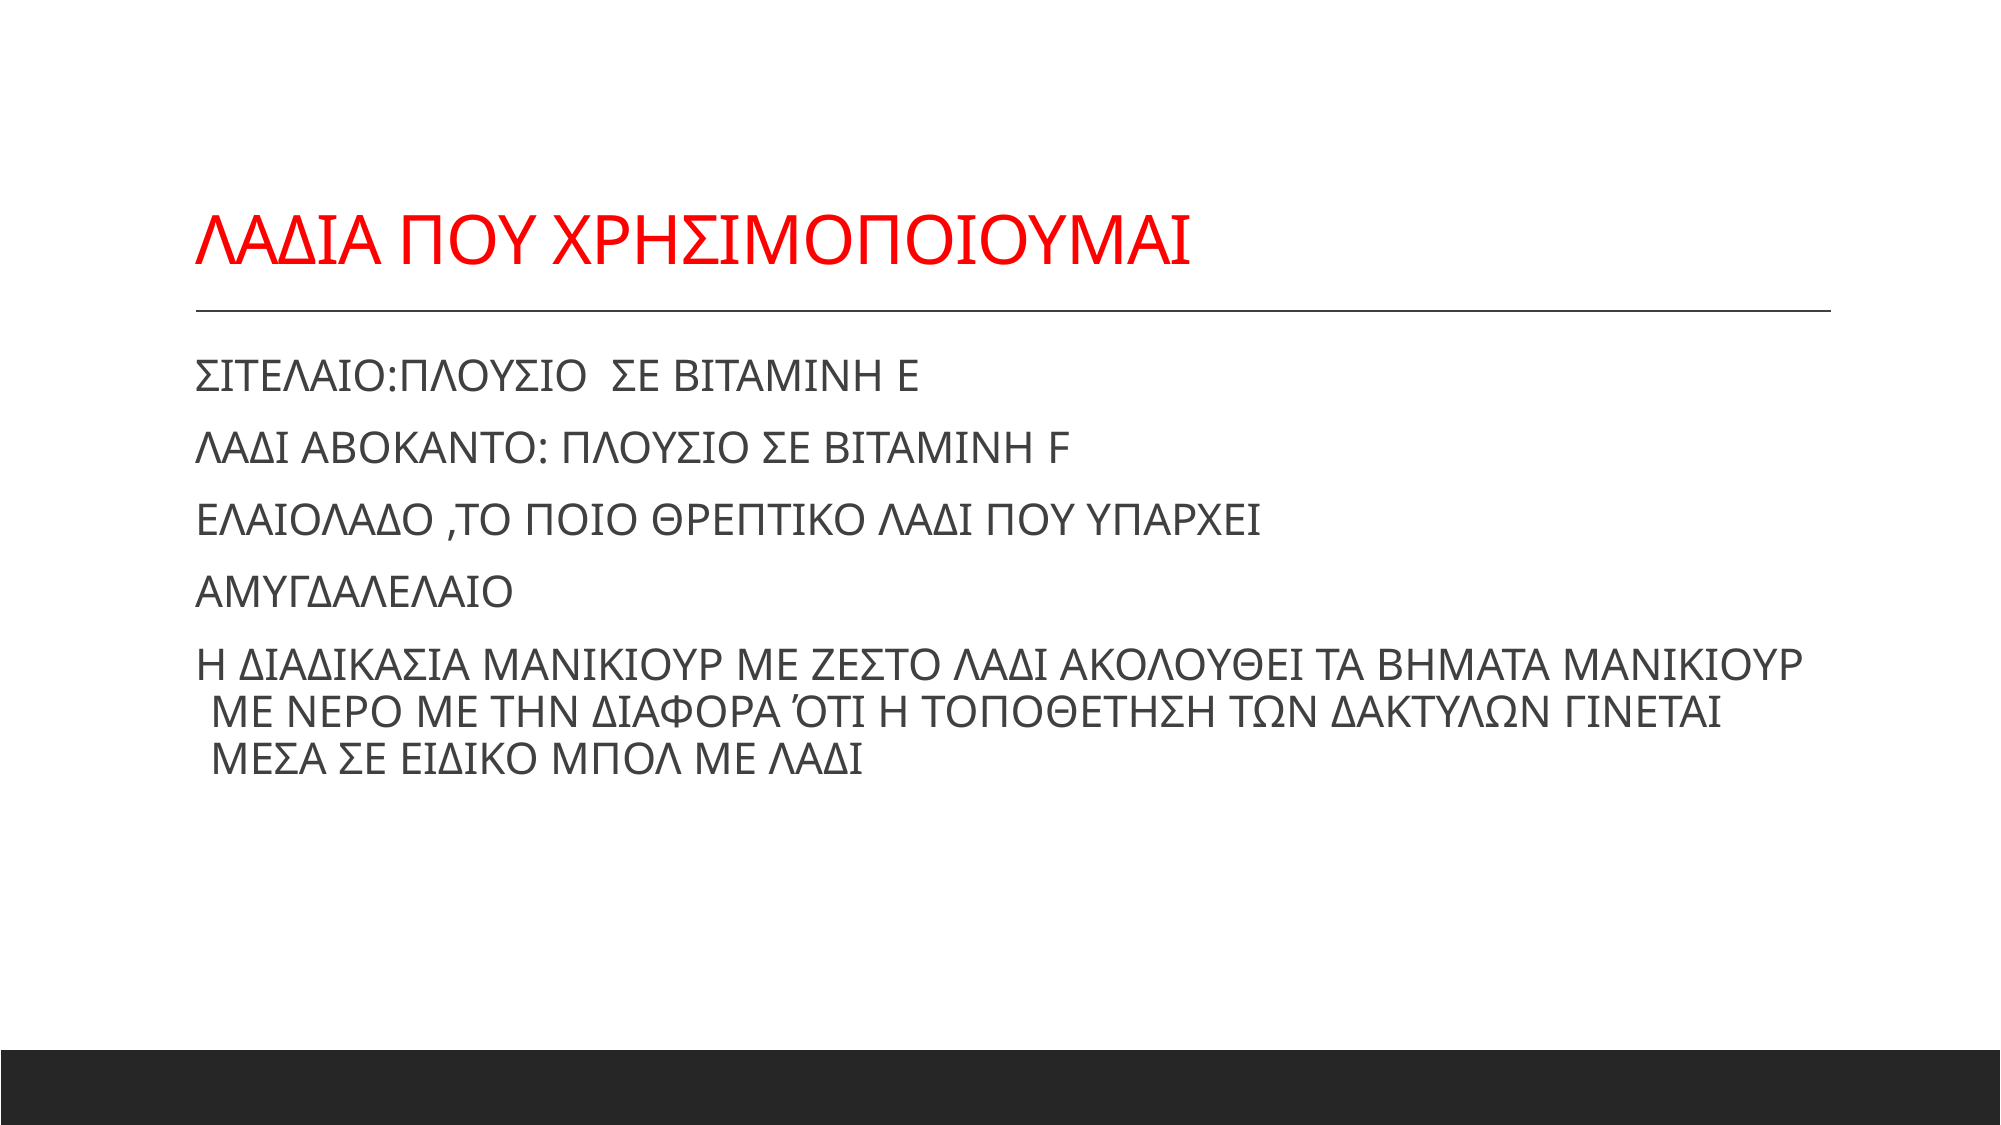

# ΛΑΔΙΑ ΠΟΥ ΧΡΗΣΙΜΟΠΟΙΟΥΜΑΙ
ΣΙΤΕΛΑΙΟ:ΠΛΟΥΣΙΟ ΣΕ ΒΙΤΑΜΙΝΗ Ε
ΛΑΔΙ ΑΒΟΚΑΝΤΟ: ΠΛΟΥΣΙΟ ΣΕ ΒΙΤΑΜΙΝΗ F
ΕΛΑΙΟΛΑΔΟ ,ΤΟ ΠΟΙΟ ΘΡΕΠΤΙΚΟ ΛΑΔΙ ΠΟΥ ΥΠΑΡΧΕΙ
ΑΜΥΓΔΑΛΕΛΑΙΟ
Η ΔΙΑΔΙΚΑΣΙΑ ΜΑΝΙΚΙΟΥΡ ΜΕ ΖΕΣΤΟ ΛΑΔΙ ΑΚΟΛΟΥΘΕΙ ΤΑ ΒΗΜΑΤΑ ΜΑΝΙΚΙΟΥΡ ΜΕ ΝΕΡΟ ΜΕ ΤΗΝ ΔΙΑΦΟΡΑ ΌΤΙ Η ΤΟΠΟΘΕΤΗΣΗ ΤΩΝ ΔΑΚΤΥΛΩΝ ΓΙΝΕΤΑΙ ΜΕΣΑ ΣΕ ΕΙΔΙΚΟ ΜΠΟΛ ΜΕ ΛΑΔΙ